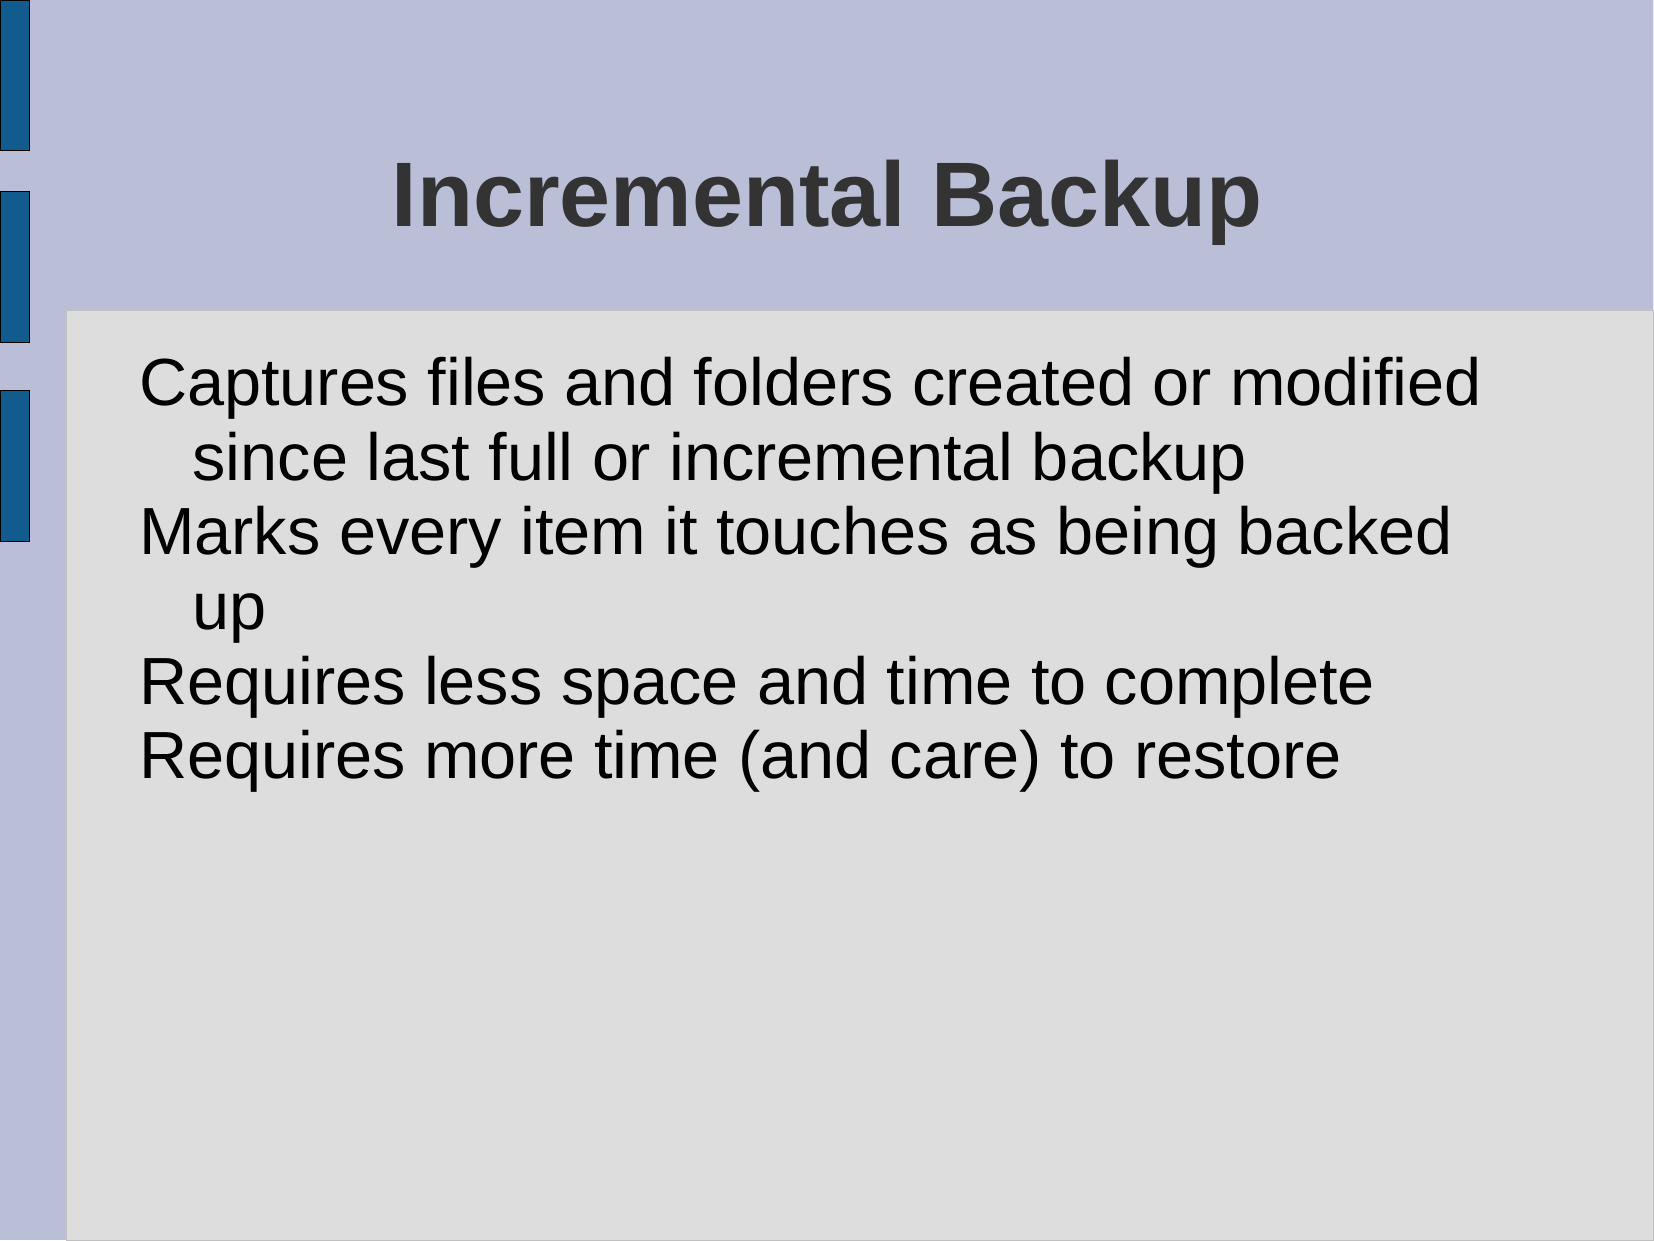

# Incremental Backup
Captures files and folders created or modified since last full or incremental backup
Marks every item it touches as being backed up
Requires less space and time to complete
Requires more time (and care) to restore